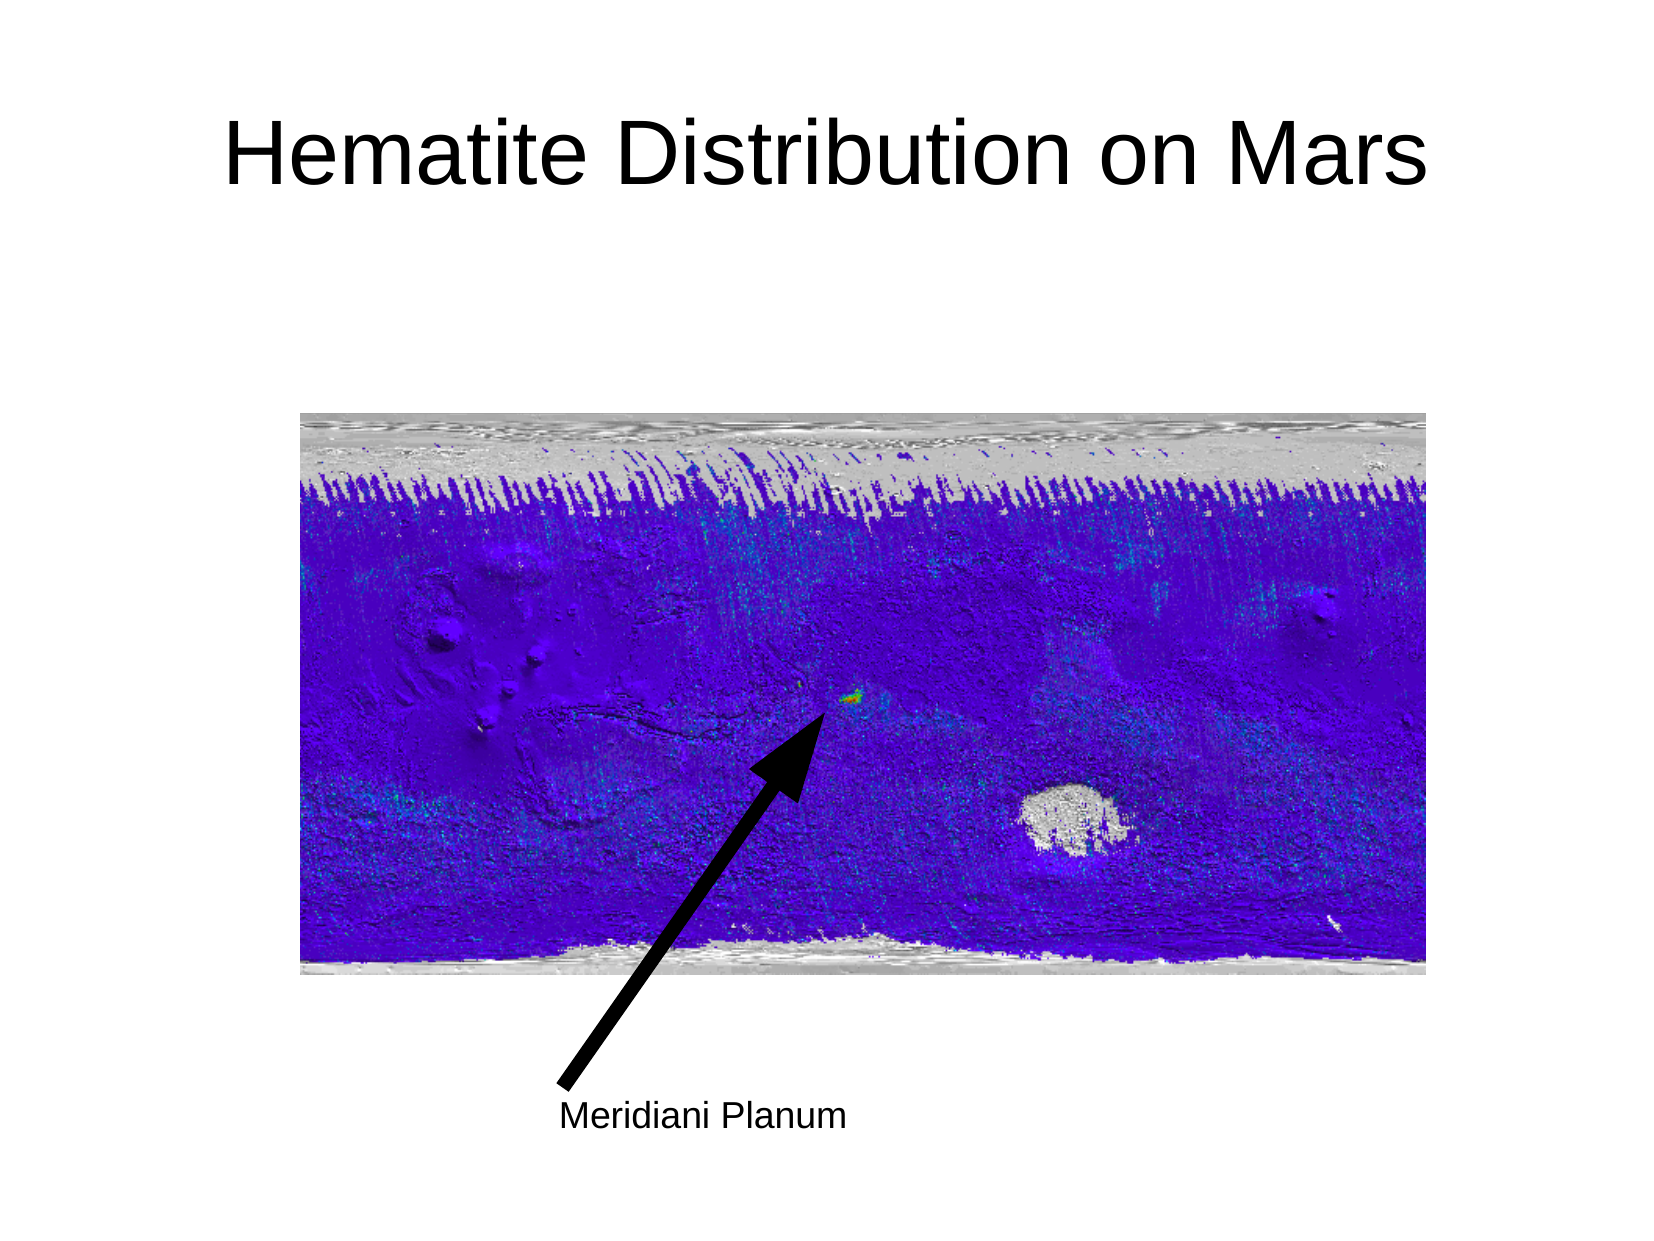

# Hematite Distribution on Mars
Meridiani Planum